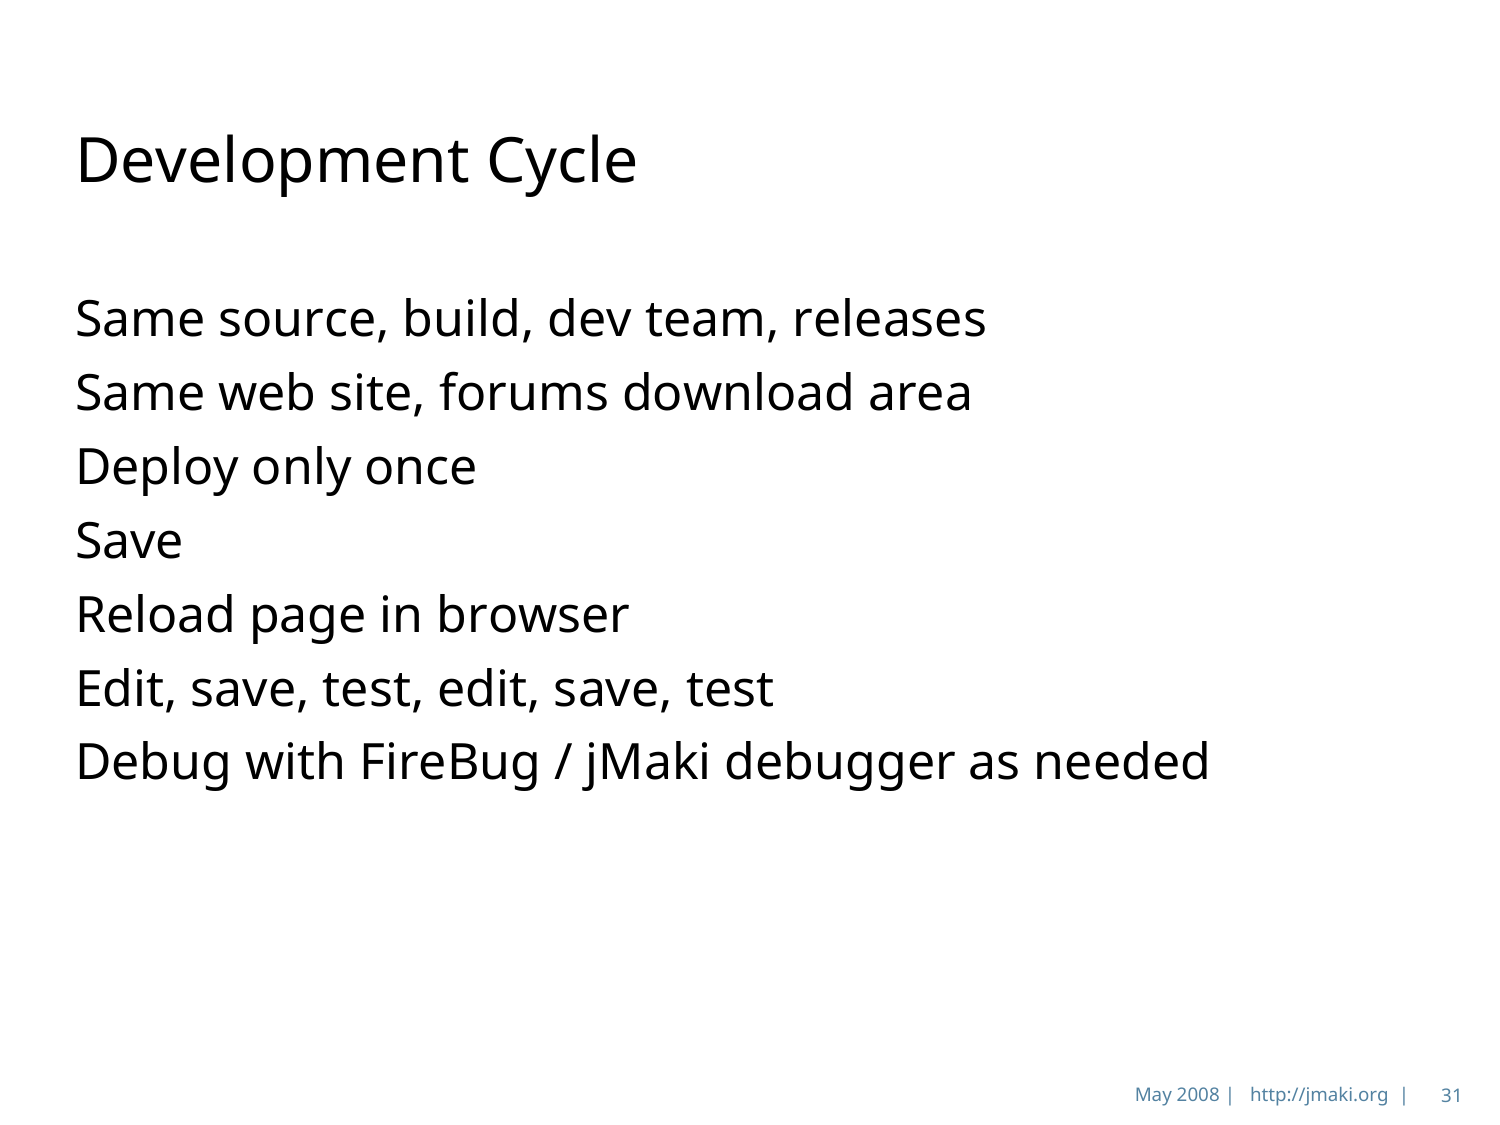

# Development Cycle
Same source, build, dev team, releases
Same web site, forums download area
Deploy only once
Save
Reload page in browser
Edit, save, test, edit, save, test
Debug with FireBug / jMaki debugger as needed